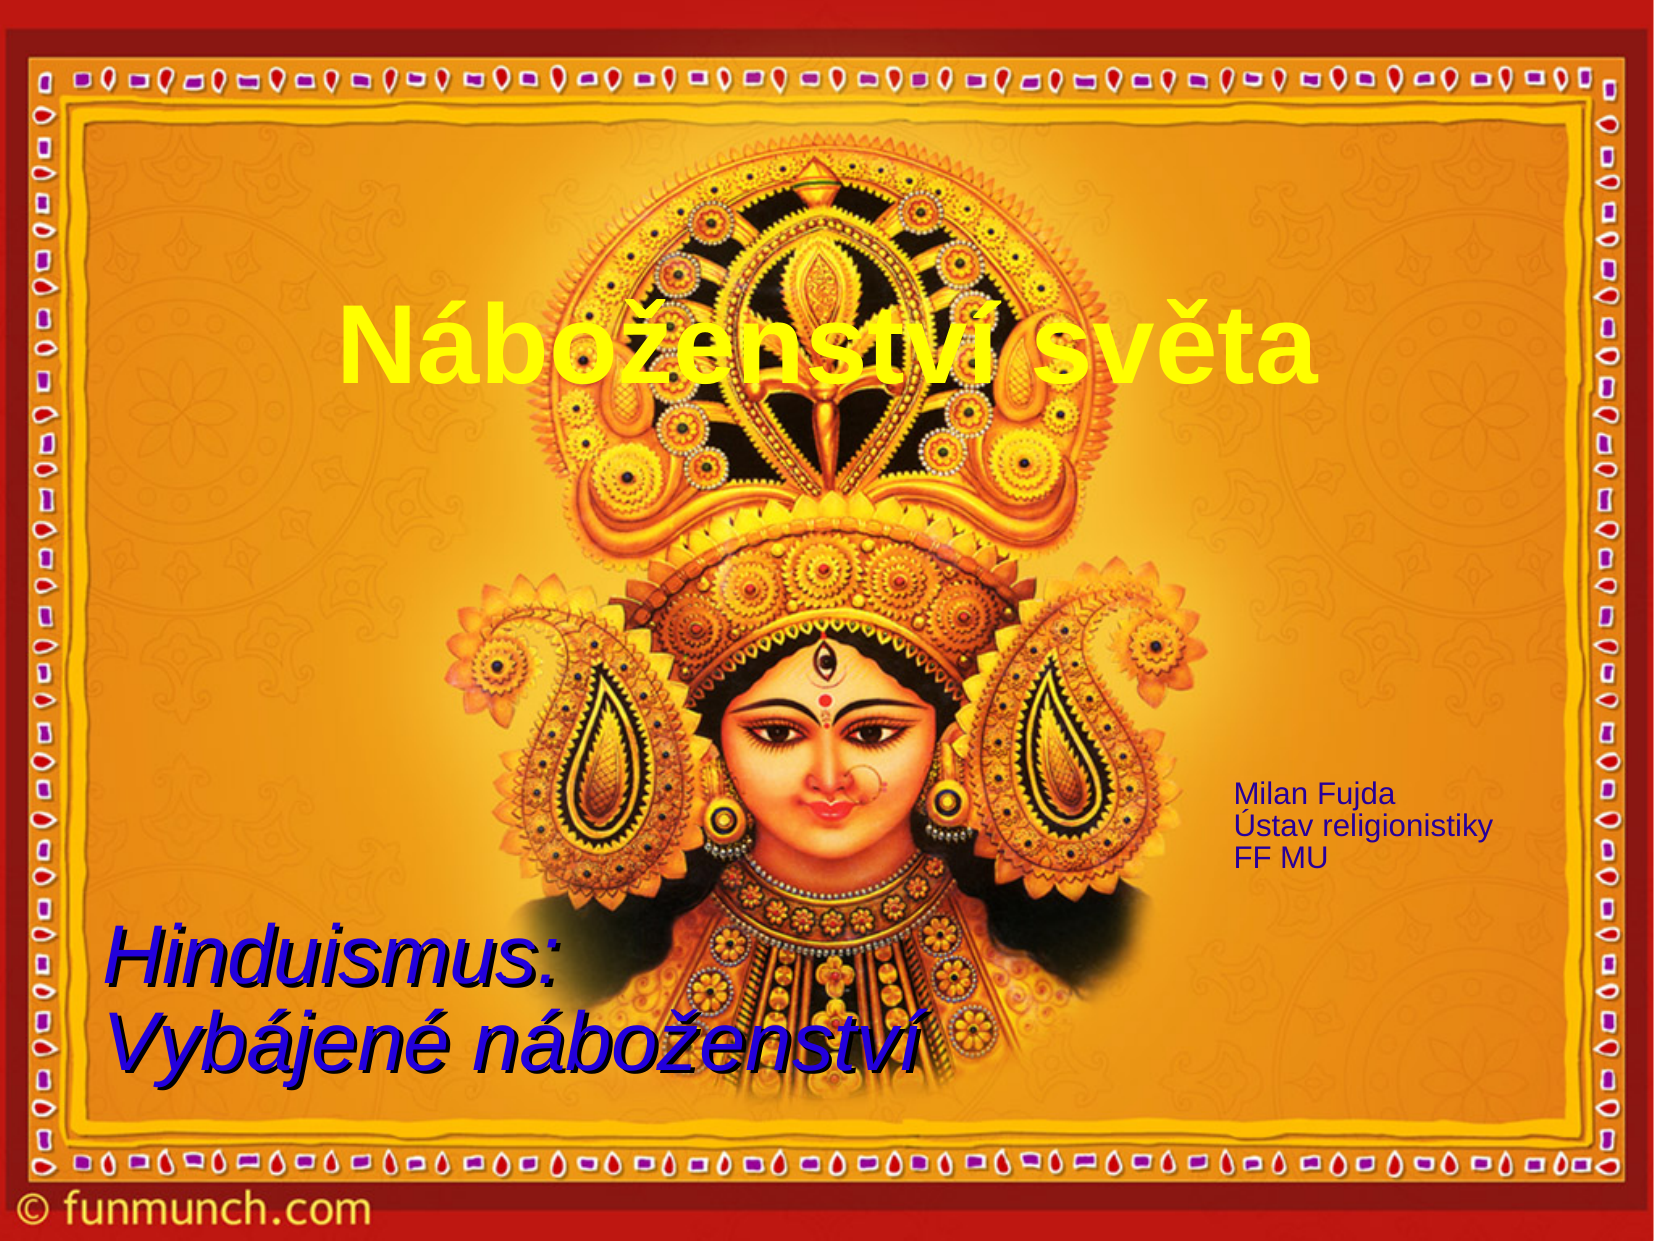

# Náboženství světa
Milan Fujda
Ústav religionistiky
FF MU
Hinduismus:
Vybájené náboženství